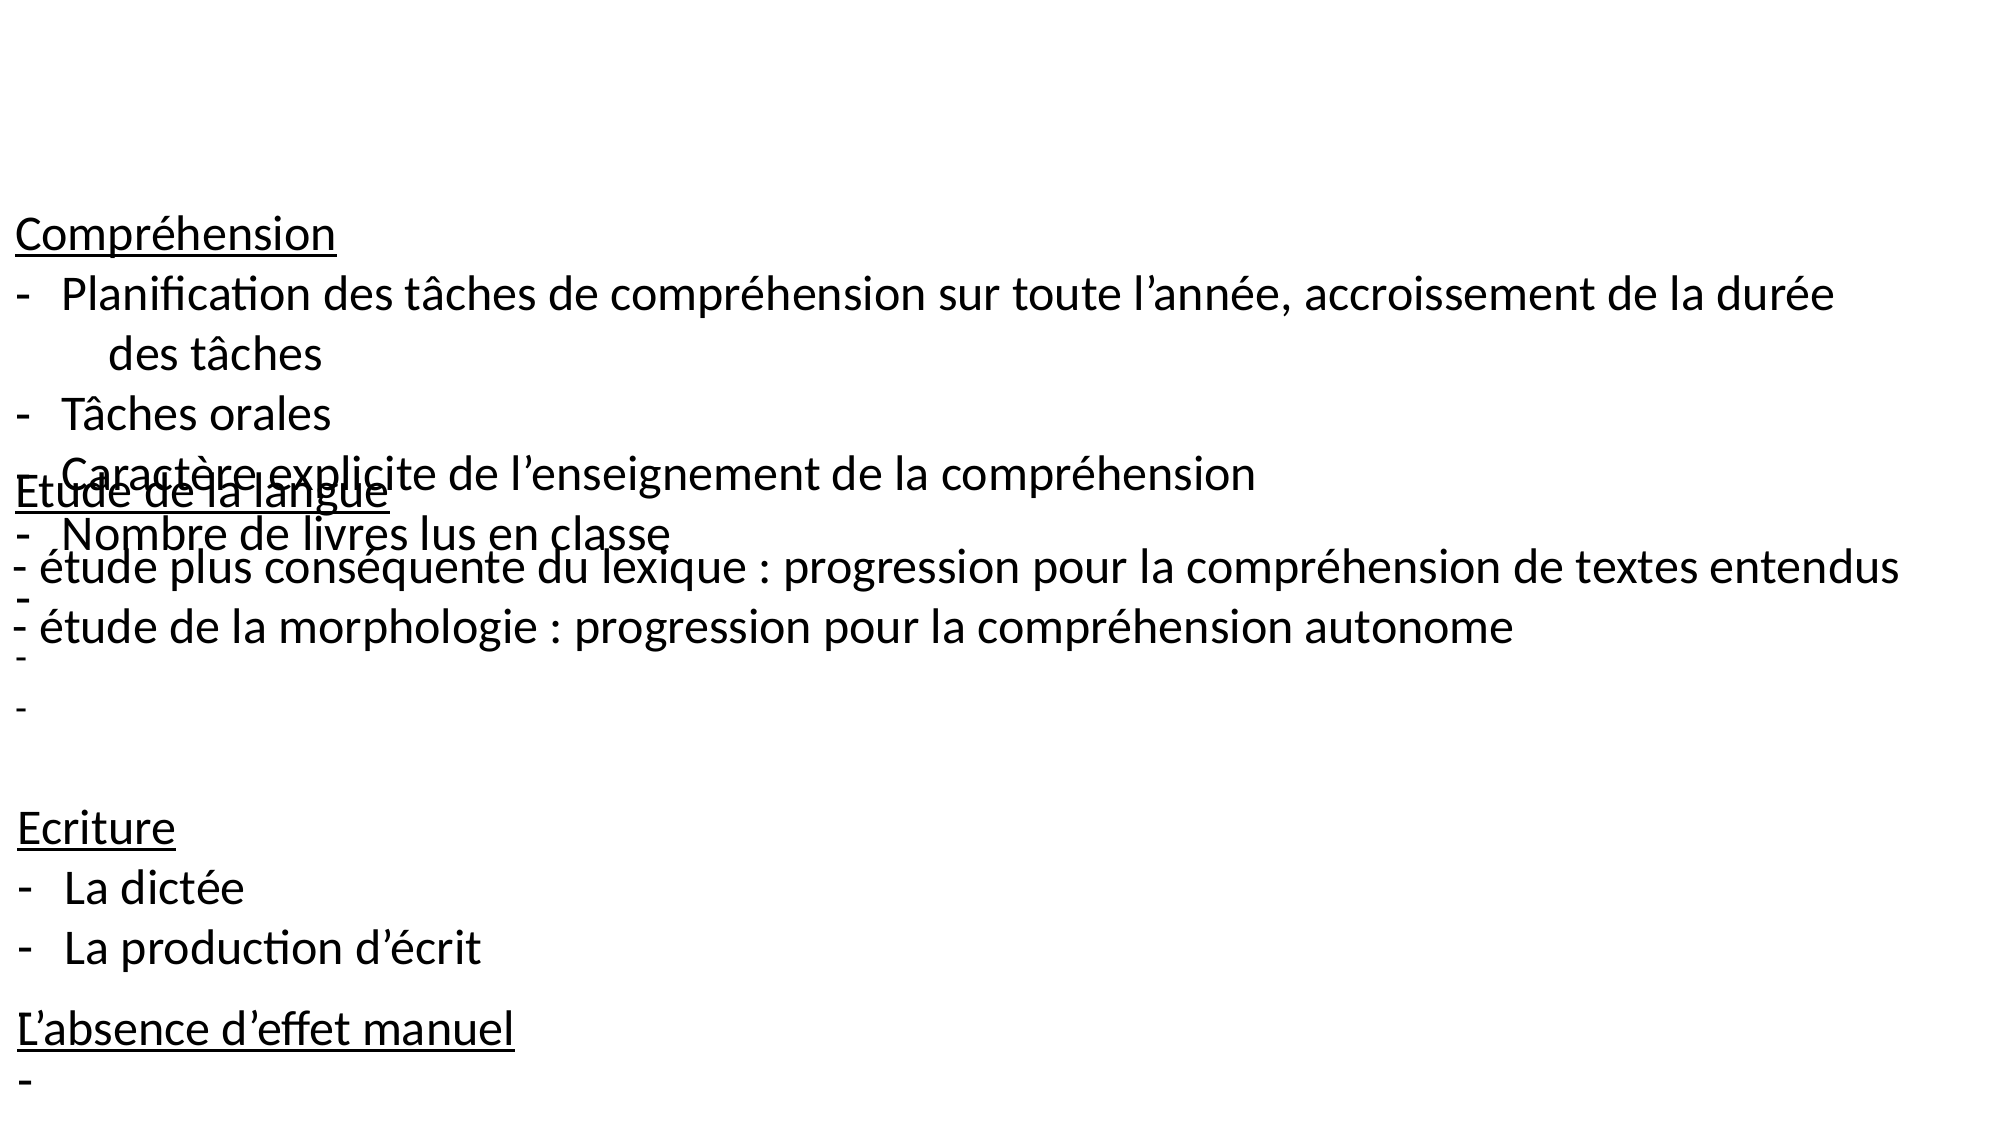

Compréhension
Planification des tâches de compréhension sur toute l’année, accroissement de la durée des tâches
Tâches orales
Caractère explicite de l’enseignement de la compréhension
Nombre de livres lus en classe
Etude de la langue
- étude plus conséquente du lexique : progression pour la compréhension de textes entendus
- étude de la morphologie : progression pour la compréhension autonome
Ecriture
La dictée
La production d’écrit
L’absence d’effet manuel